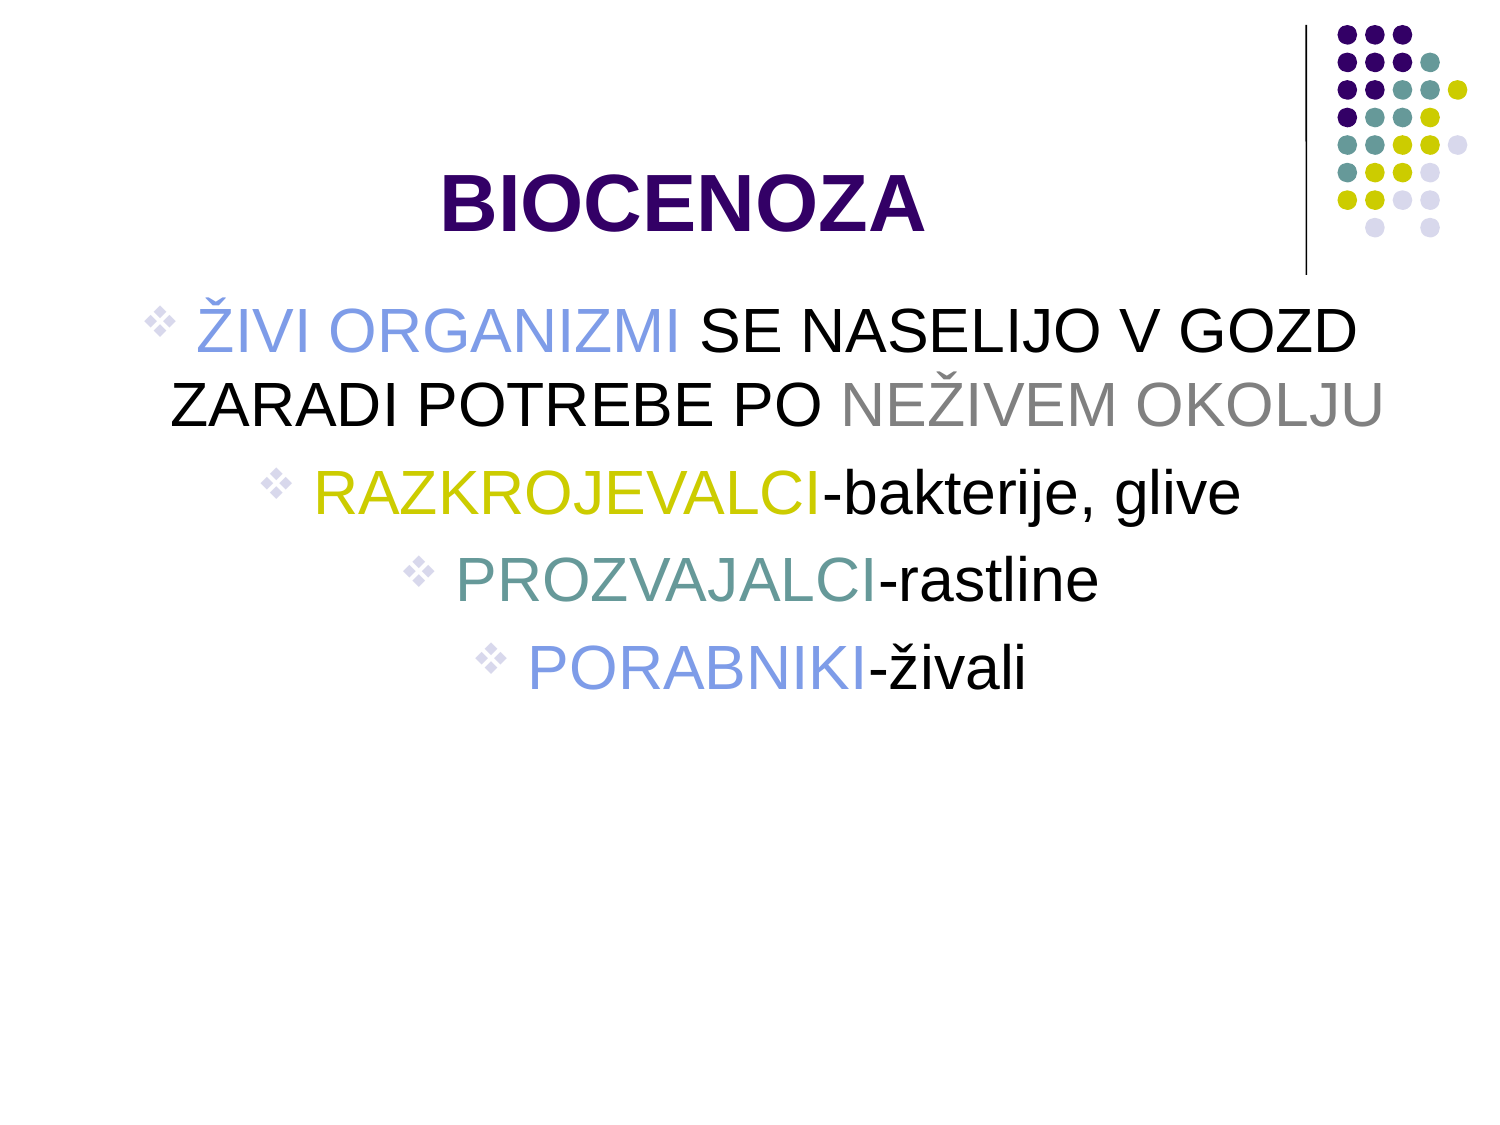

# BIOCENOZA
ŽIVI ORGANIZMI SE NASELIJO V GOZD ZARADI POTREBE PO NEŽIVEM OKOLJU
RAZKROJEVALCI-bakterije, glive
PROZVAJALCI-rastline
PORABNIKI-živali